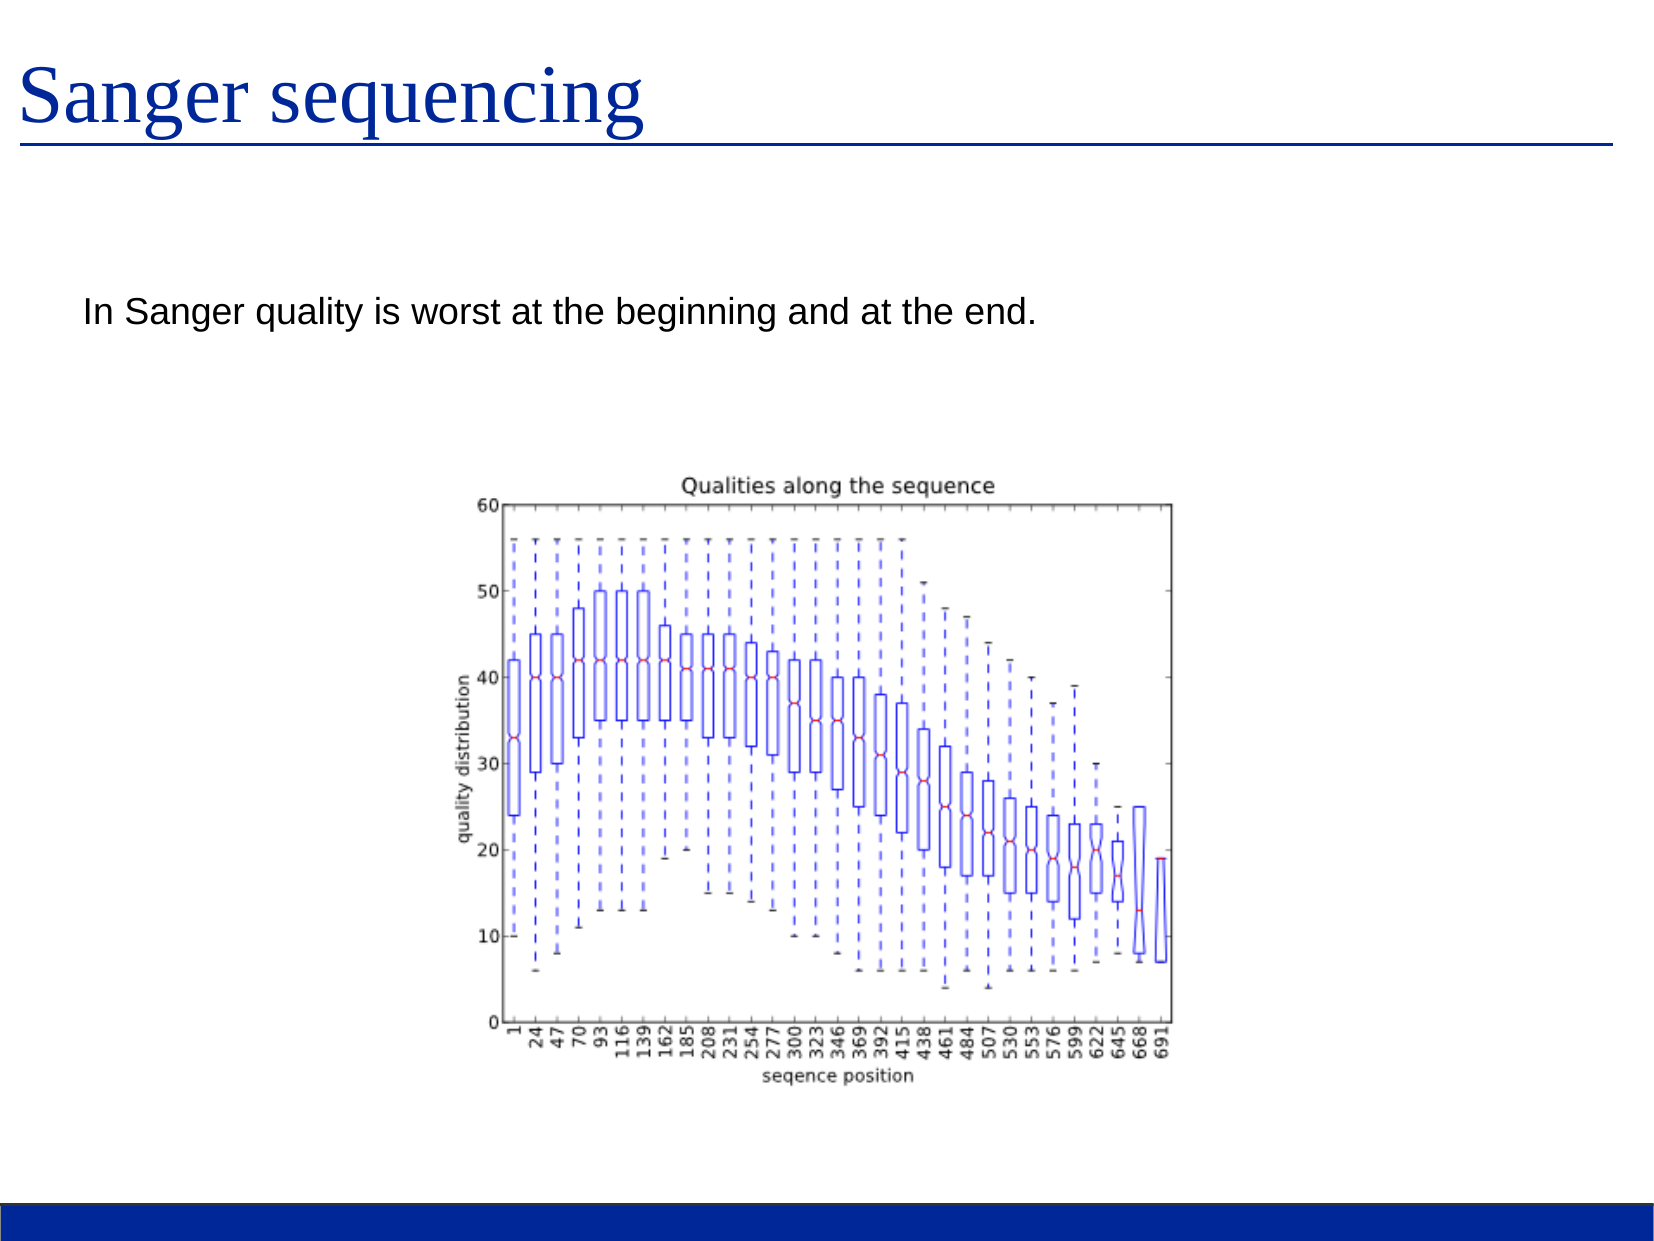

# Sanger sequencing
In Sanger quality is worst at the beginning and at the end.